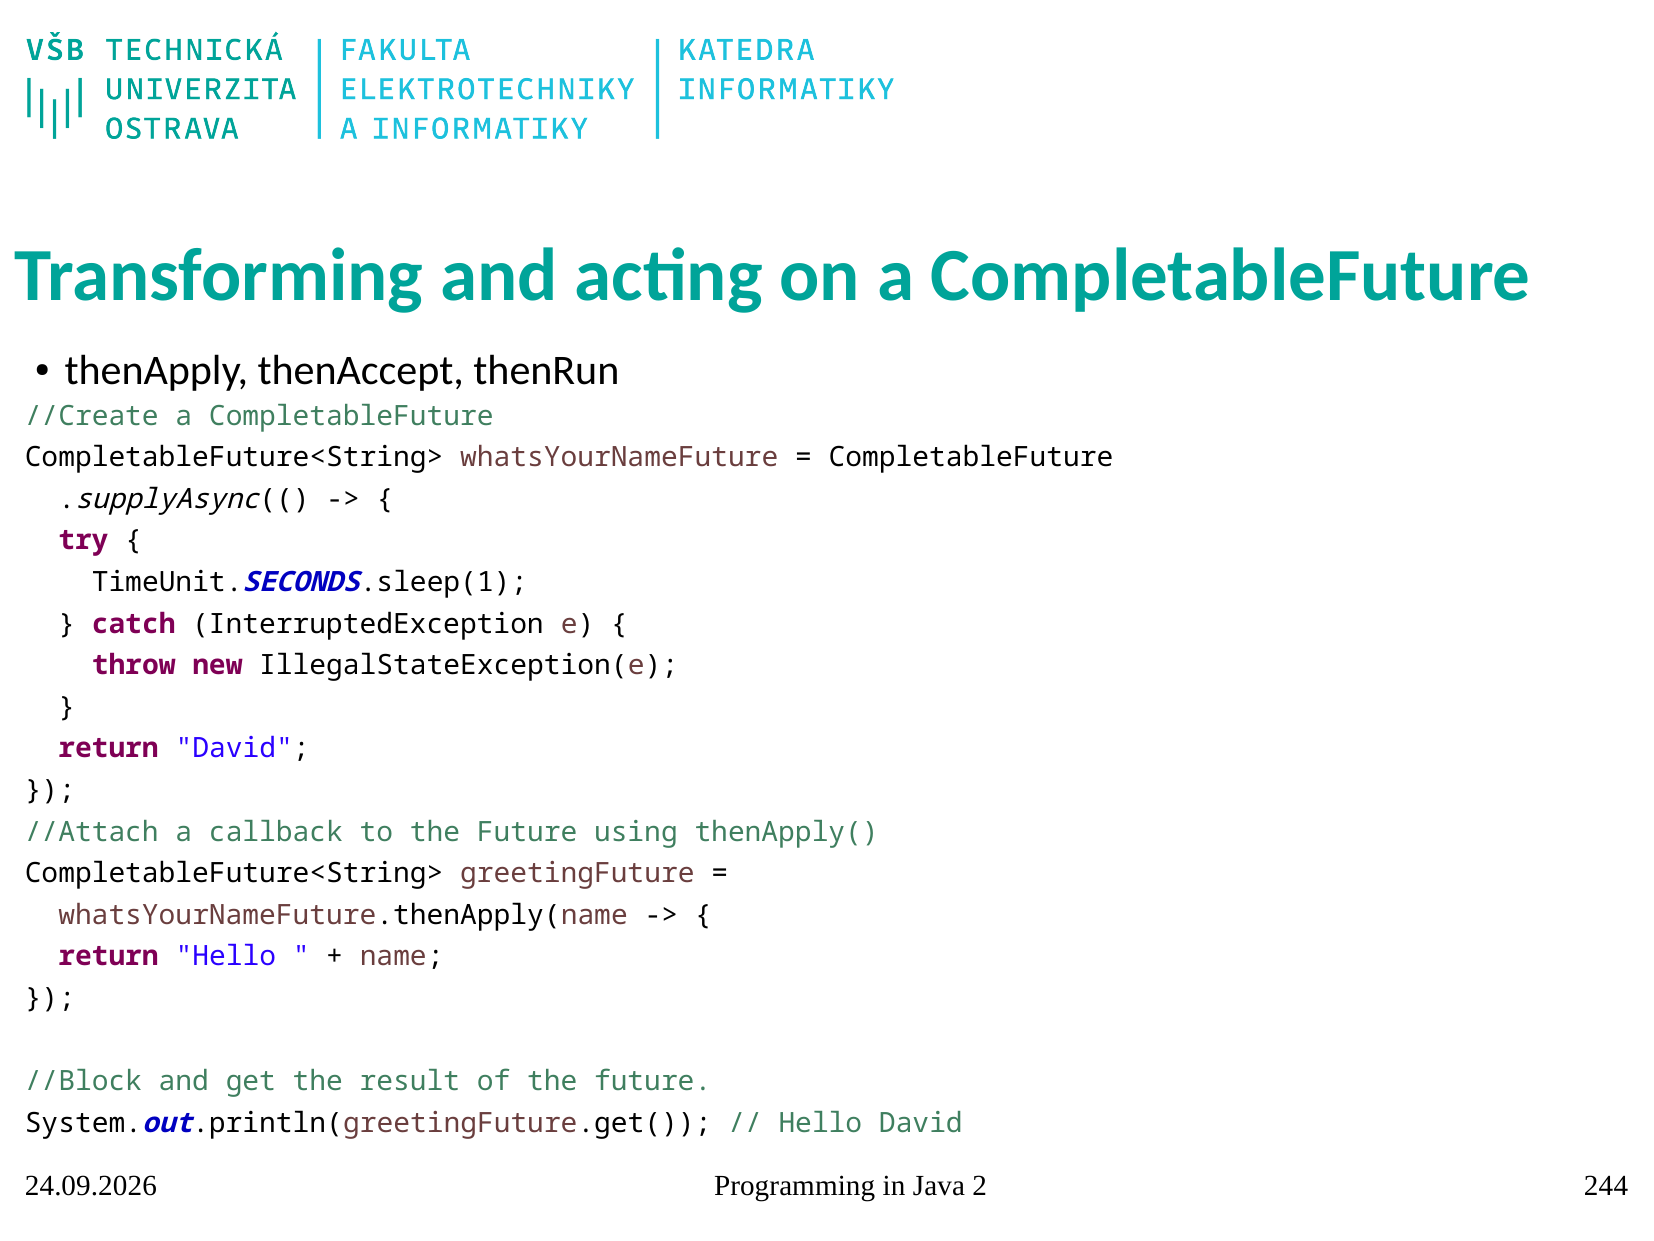

# Transforming and acting on a CompletableFuture
thenApply, thenAccept, thenRun
//Create a CompletableFuture
CompletableFuture<String> whatsYourNameFuture = CompletableFuture
 .supplyAsync(() -> {
 try {
 TimeUnit.SECONDS.sleep(1);
 } catch (InterruptedException e) {
 throw new IllegalStateException(e);
 }
 return "David";
});
//Attach a callback to the Future using thenApply()
CompletableFuture<String> greetingFuture =
 whatsYourNameFuture.thenApply(name -> {
 return "Hello " + name;
});
//Block and get the result of the future.
System.out.println(greetingFuture.get()); // Hello David
Programming in Java 2
244